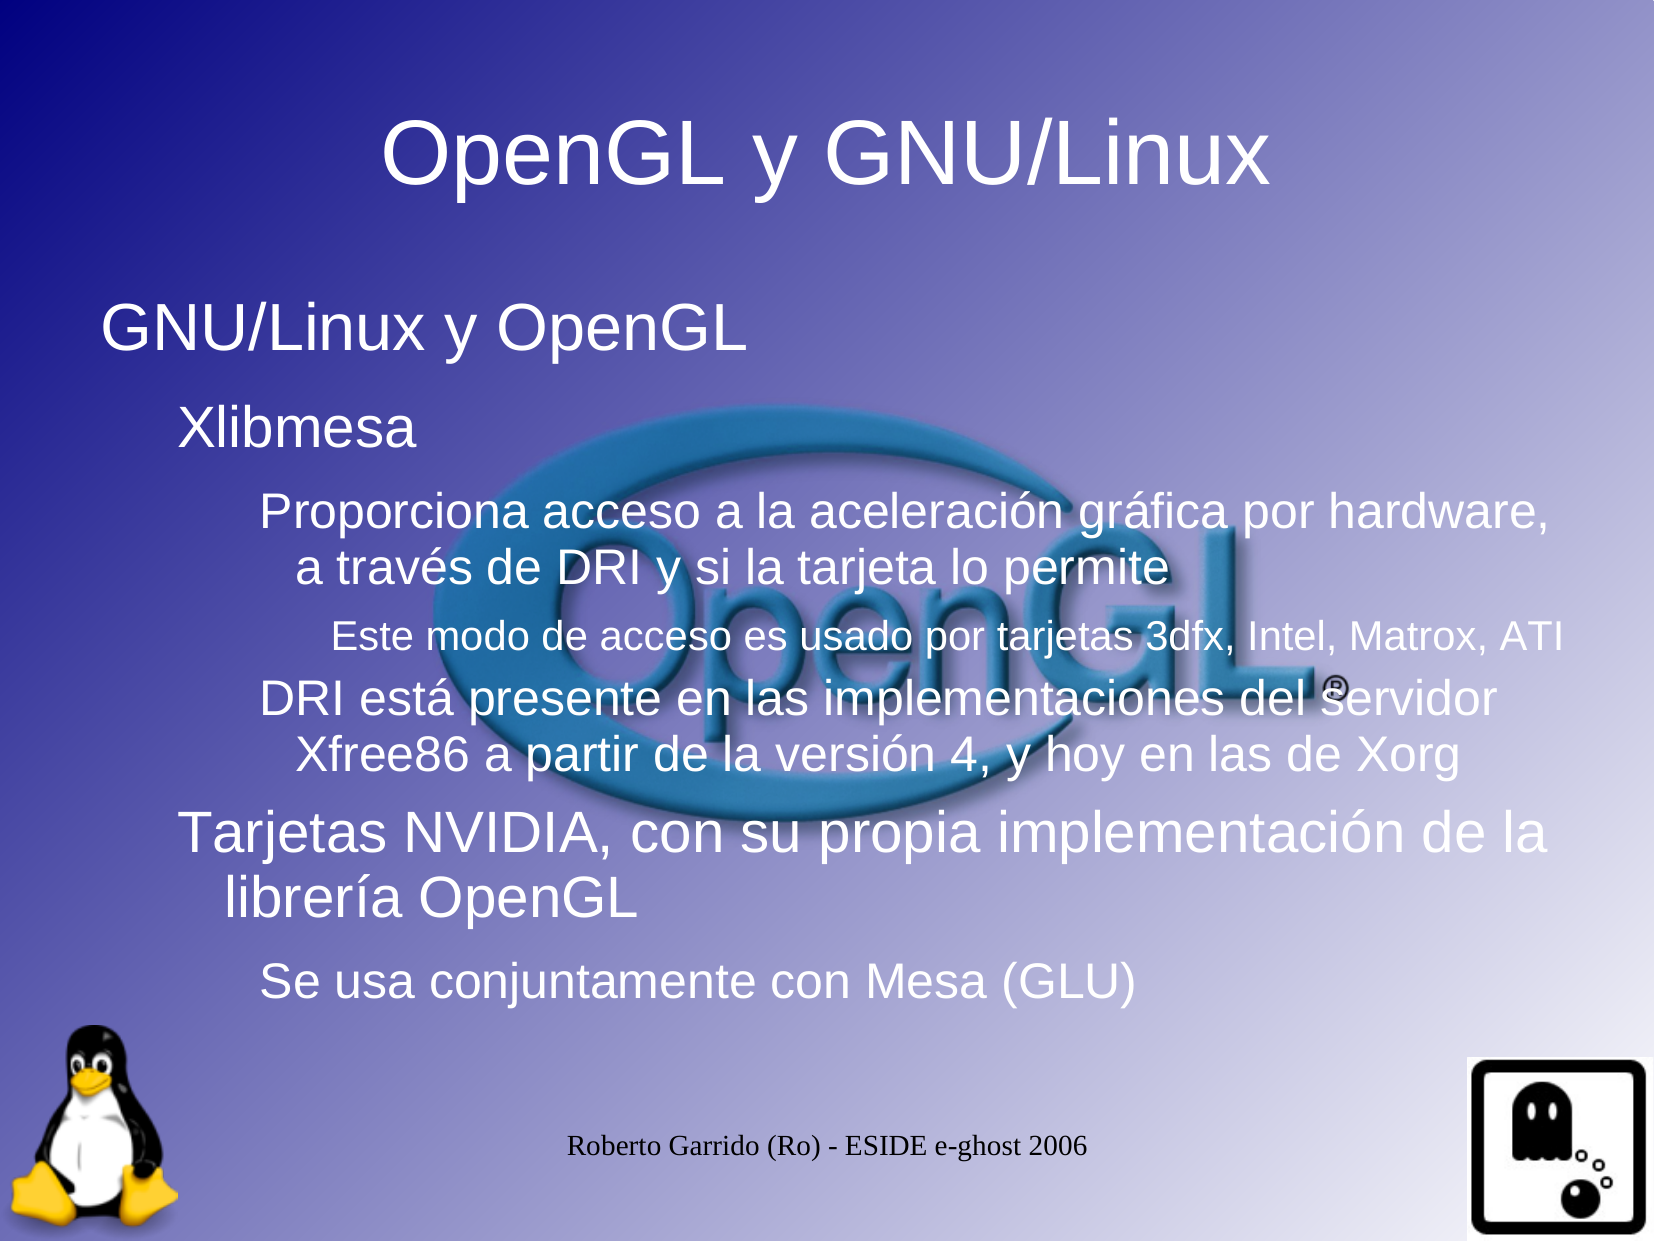

# OpenGL y GNU/Linux
GNU/Linux y OpenGL
Xlibmesa
Proporciona acceso a la aceleración gráfica por hardware, a través de DRI y si la tarjeta lo permite
Este modo de acceso es usado por tarjetas 3dfx, Intel, Matrox, ATI
DRI está presente en las implementaciones del servidor Xfree86 a partir de la versión 4, y hoy en las de Xorg
Tarjetas NVIDIA, con su propia implementación de la librería OpenGL
Se usa conjuntamente con Mesa (GLU)
Roberto Garrido (Ro) - ESIDE e-ghost 2006